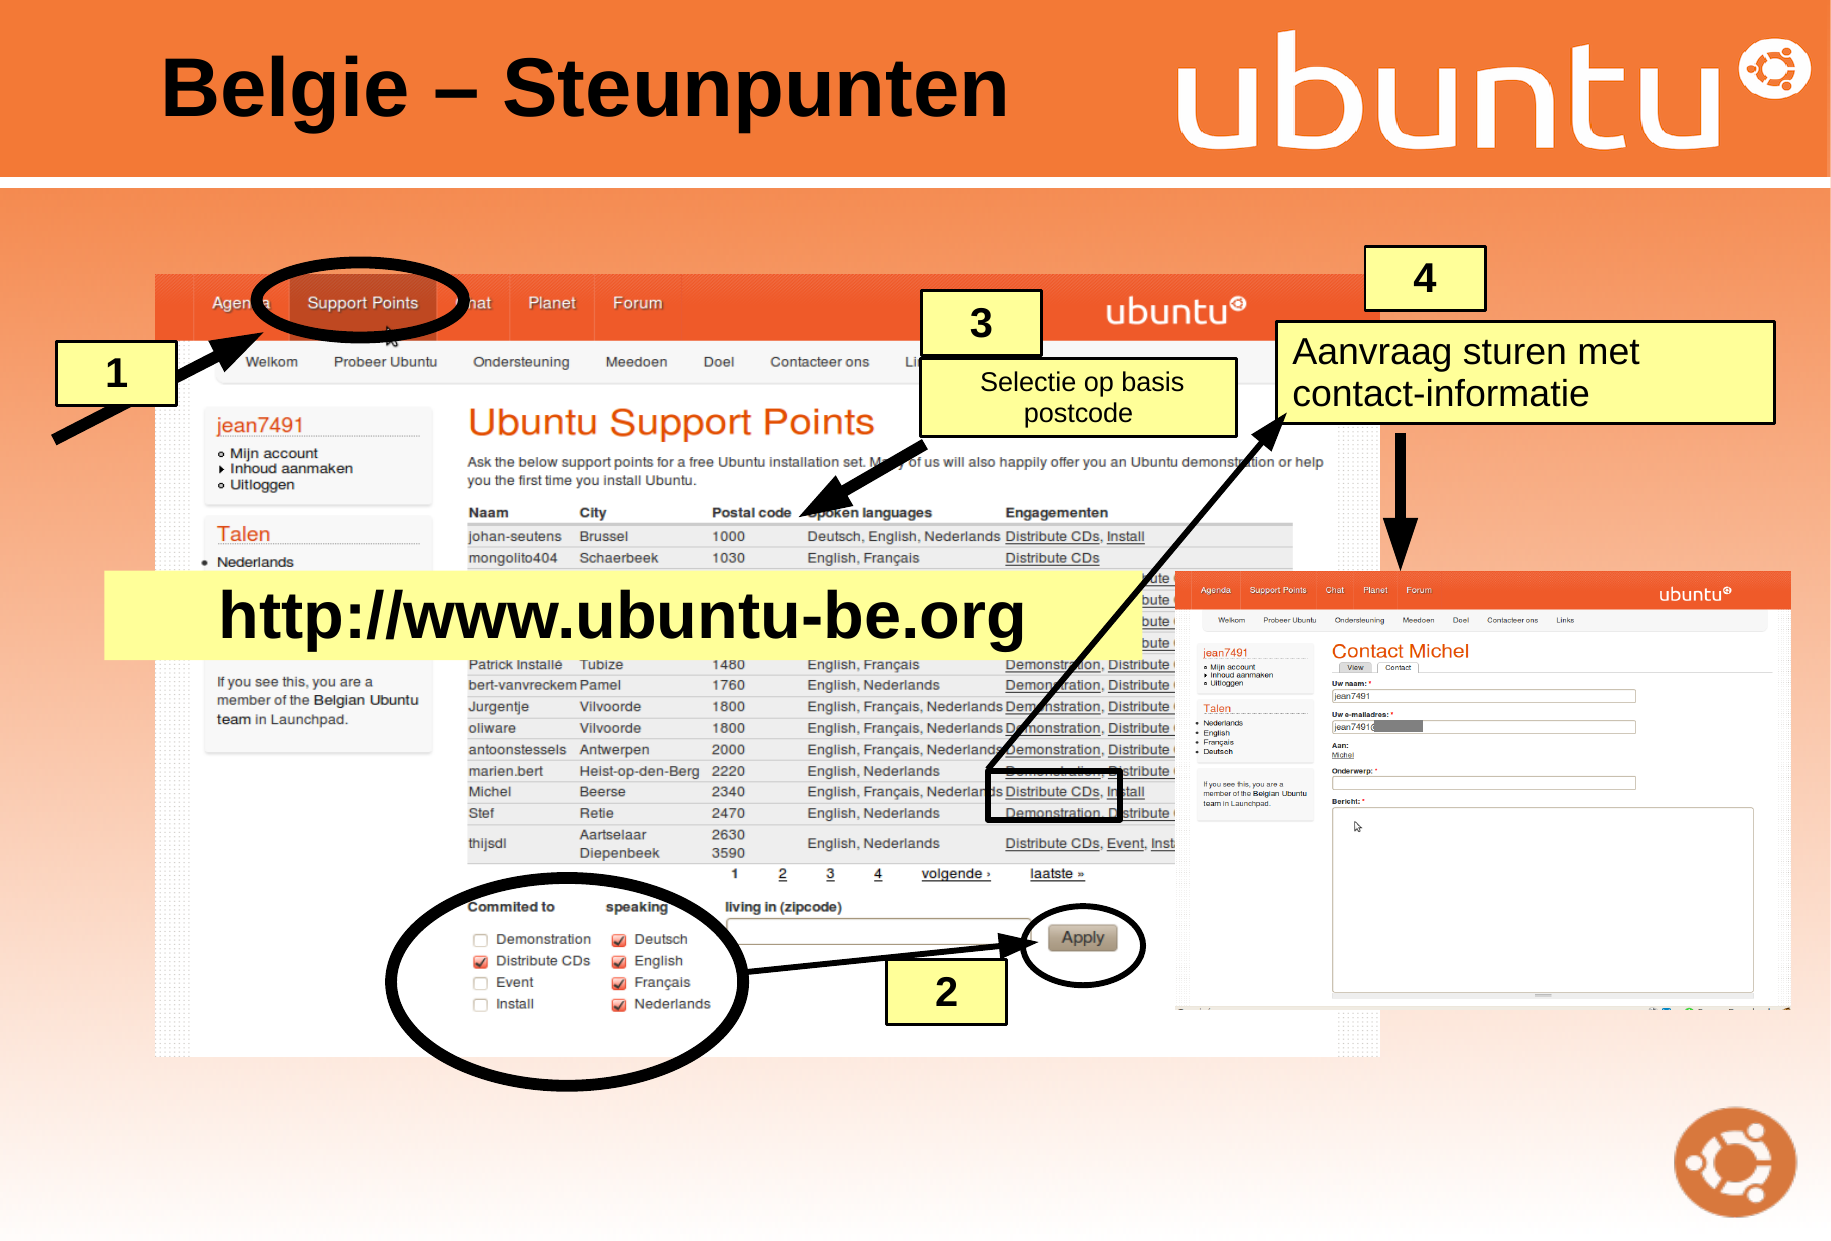

# Belgie – Steunpunten
 4
Aanvraag sturen met contact-informatie
 1
 3
 Selectie op basis postcode
http://www.ubuntu-be.org
 2